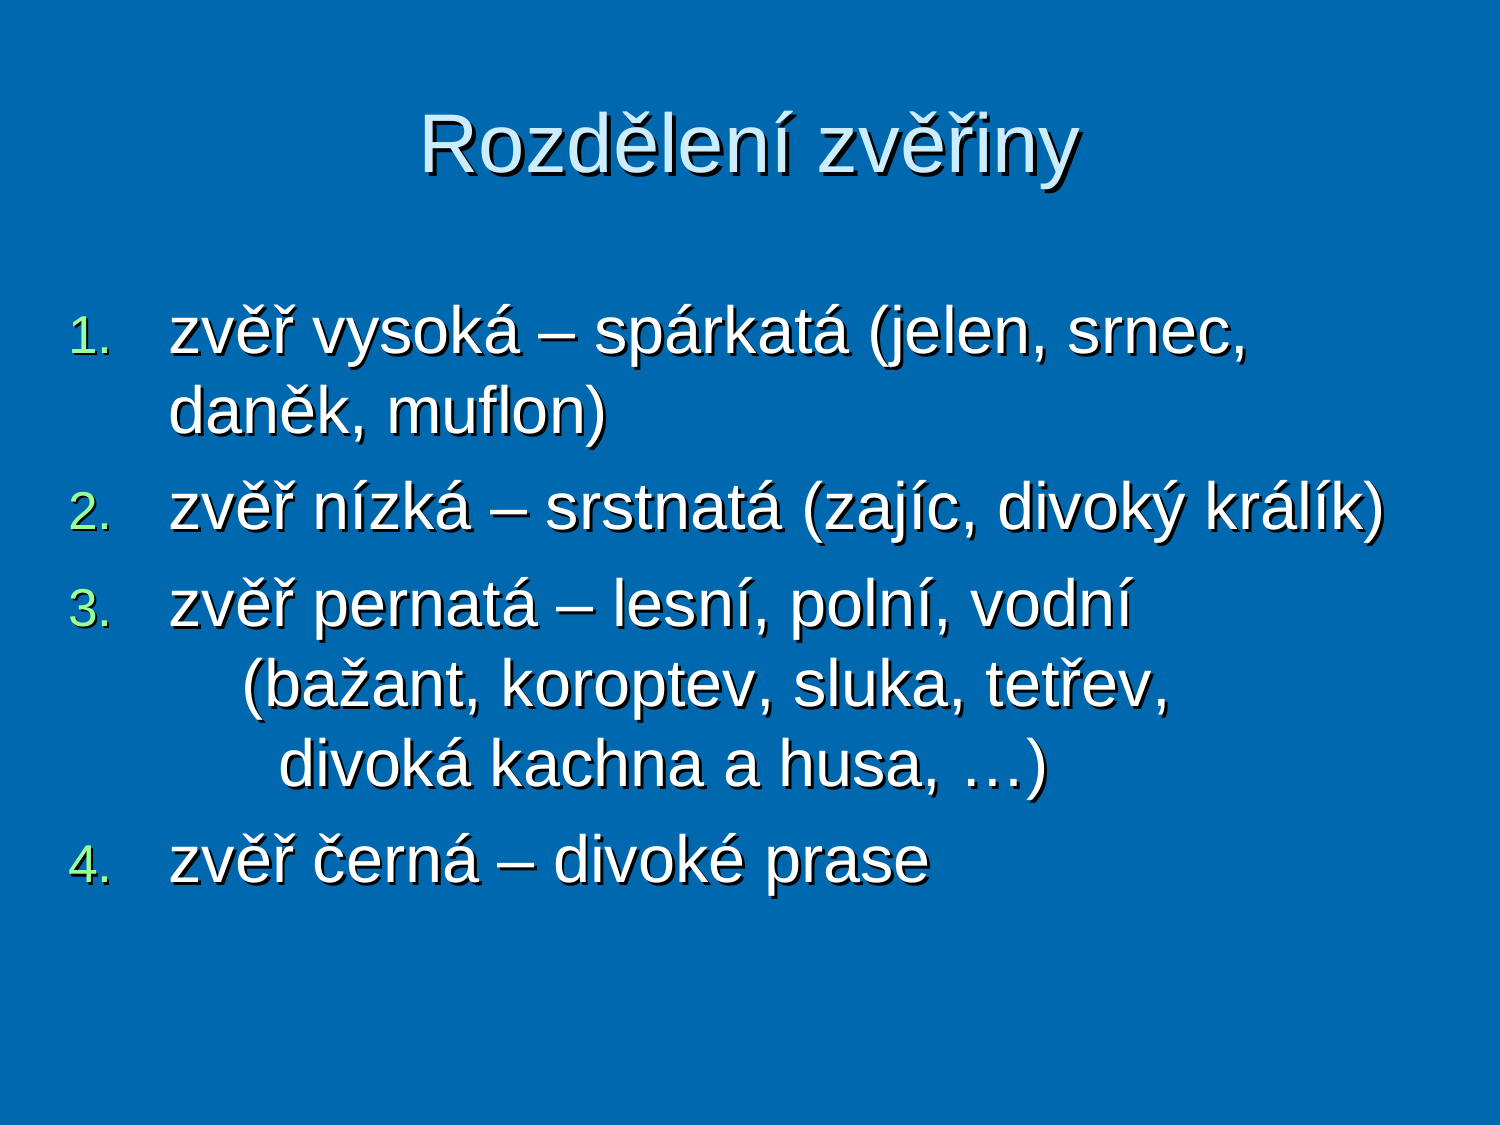

# Rozdělení zvěřiny
zvěř vysoká – spárkatá (jelen, srnec, daněk, muflon)
zvěř nízká – srstnatá (zajíc, divoký králík)
zvěř pernatá – lesní, polní, vodní (bažant, koroptev, sluka, tetřev, divoká kachna a husa, …)
zvěř černá – divoké prase